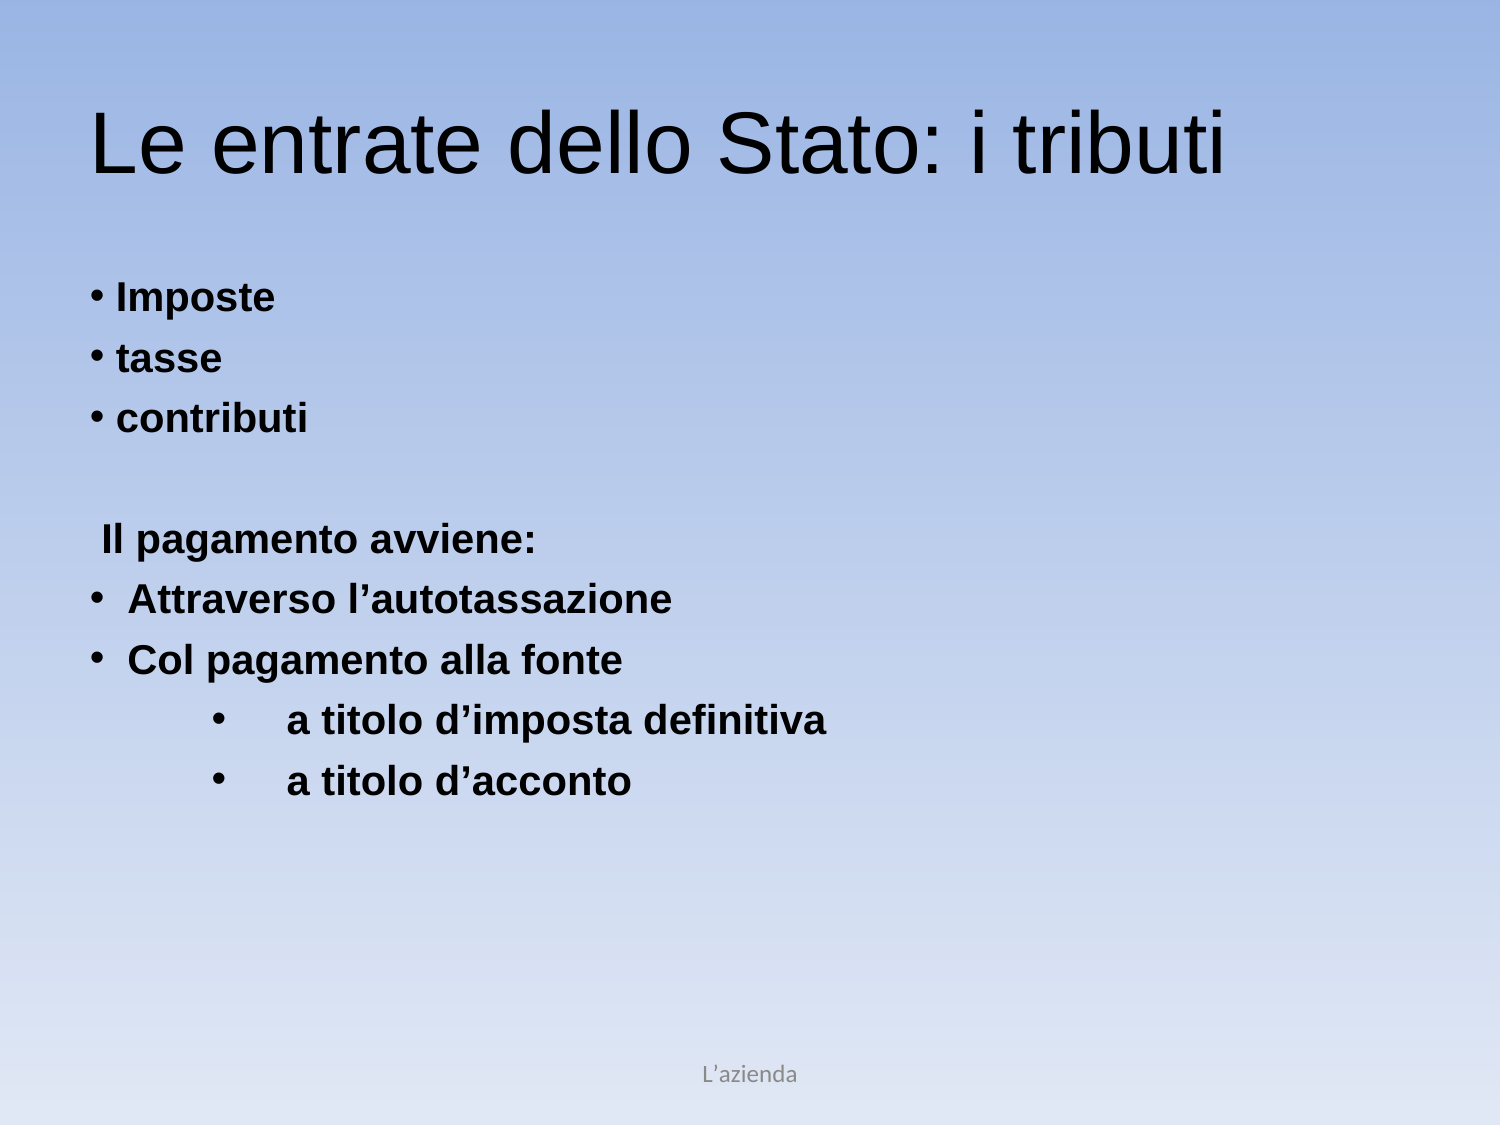

Le entrate dello Stato: i tributi
 Imposte
 tasse
 contributi
 Il pagamento avviene:
 Attraverso l’autotassazione
 Col pagamento alla fonte
a titolo d’imposta definitiva
a titolo d’acconto
L’azienda